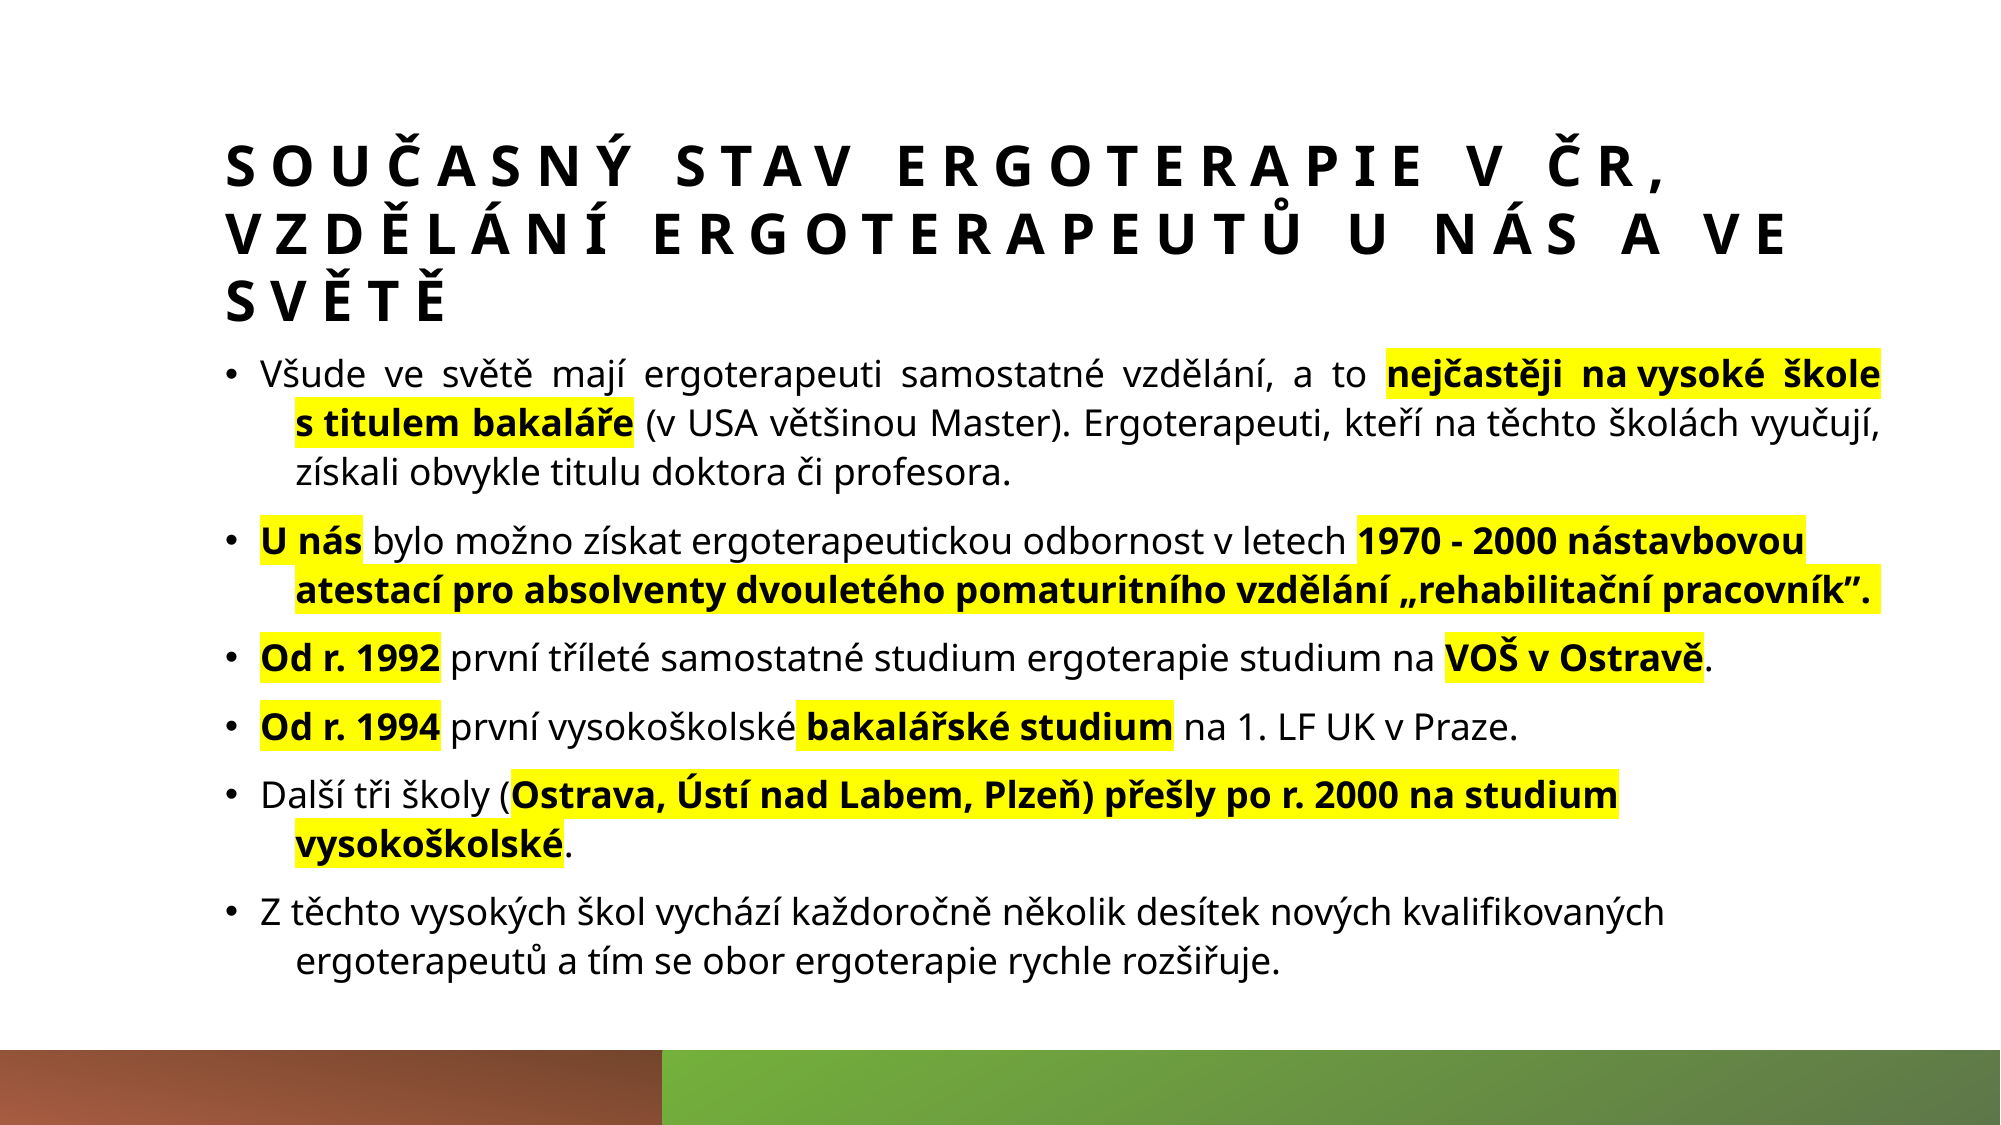

# Současný stav ergoterapie v ČR, vzdělání ergoterapeutů u nás a ve světě
Všude ve světě mají ergoterapeuti samostatné vzdělání, a to nejčastěji na vysoké škole s titulem bakaláře (v USA většinou Master). Ergoterapeuti, kteří na těchto školách vyučují, získali obvykle titulu doktora či profesora.
U nás bylo možno získat ergoterapeutickou odbornost v letech 1970 - 2000 nástavbovou atestací pro absolventy dvouletého pomaturitního vzdělání „rehabilitační pracovník”.
Od r. 1992 první tříleté samostatné studium ergoterapie studium na VOŠ v Ostravě.
Od r. 1994 první vysokoškolské bakalářské studium na 1. LF UK v Praze.
Další tři školy (Ostrava, Ústí nad Labem, Plzeň) přešly po r. 2000 na studium vysokoškolské.
Z těchto vysokých škol vychází každoročně několik desítek nových kvalifikovaných ergoterapeutů a tím se obor ergoterapie rychle rozšiřuje.